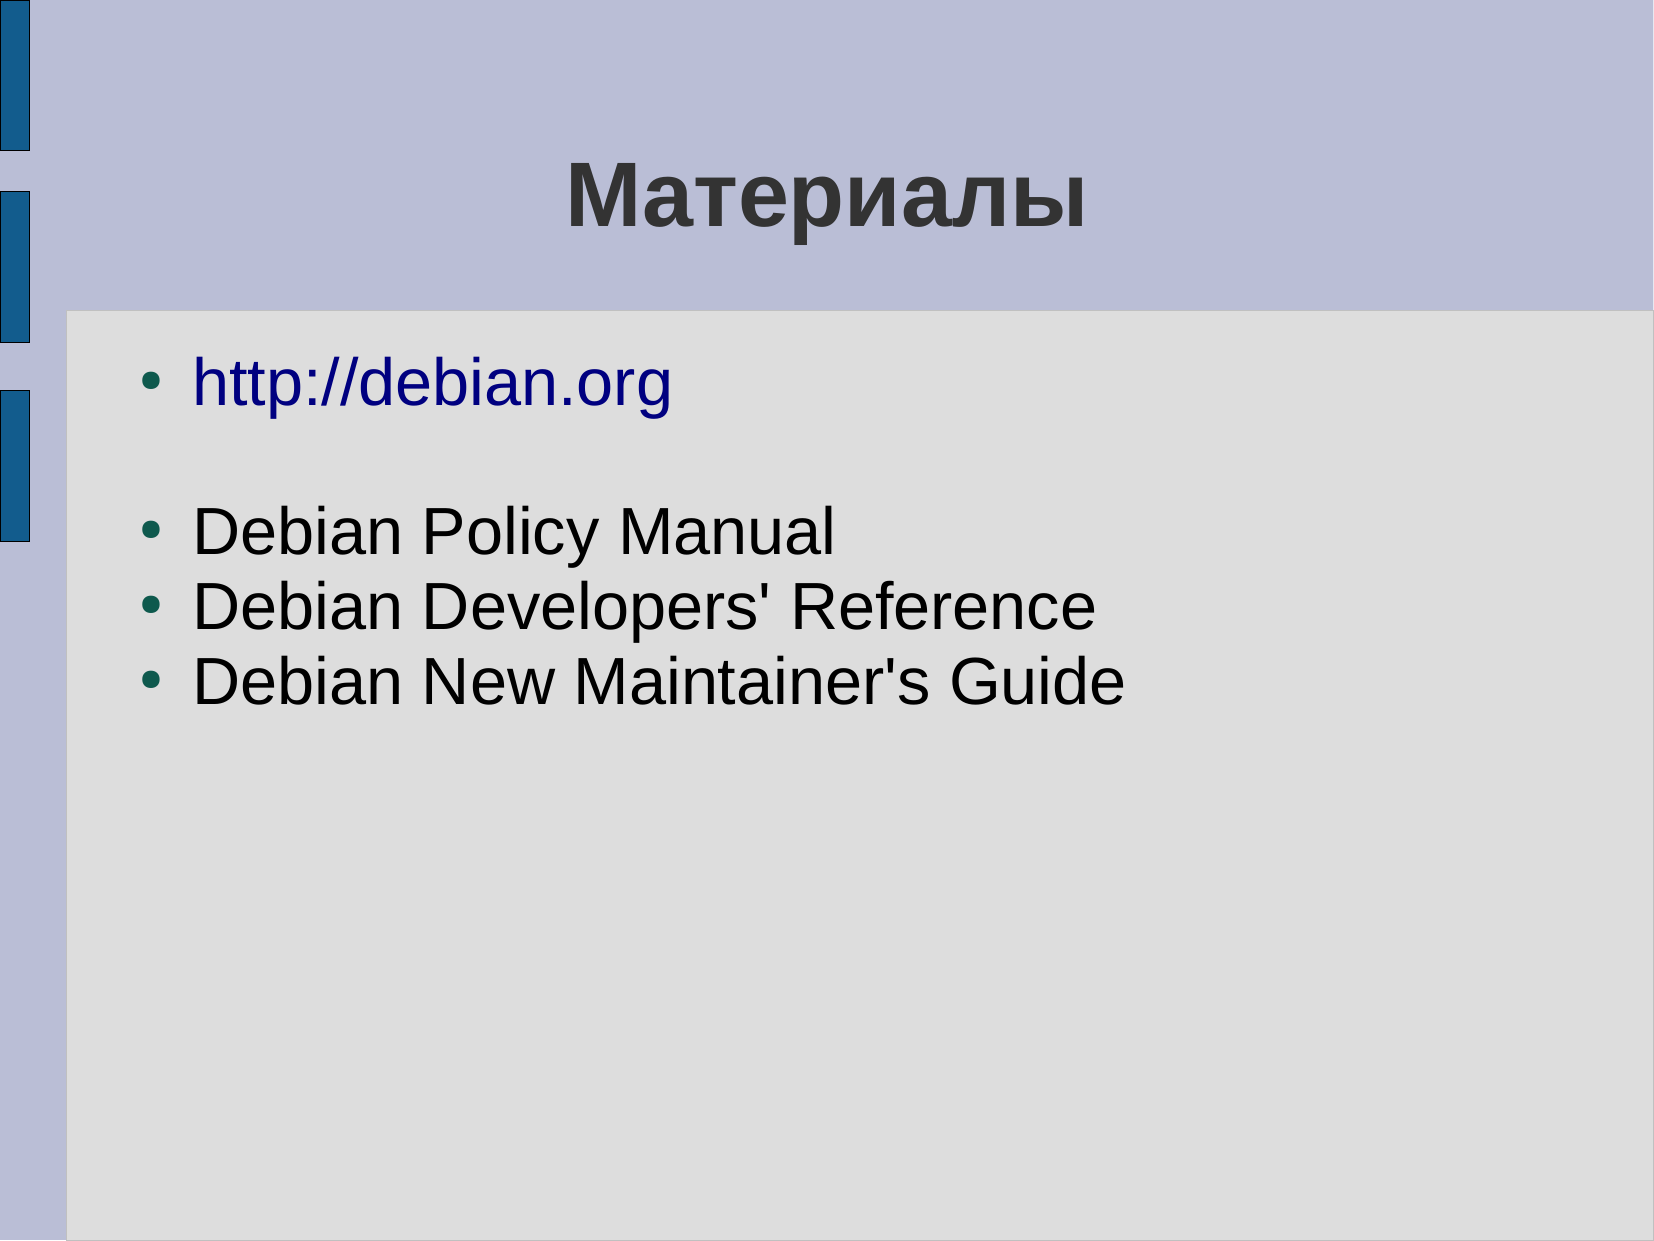

# Материалы
http://debian.org
Debian Policy Manual
Debian Developers' Reference
Debian New Maintainer's Guide